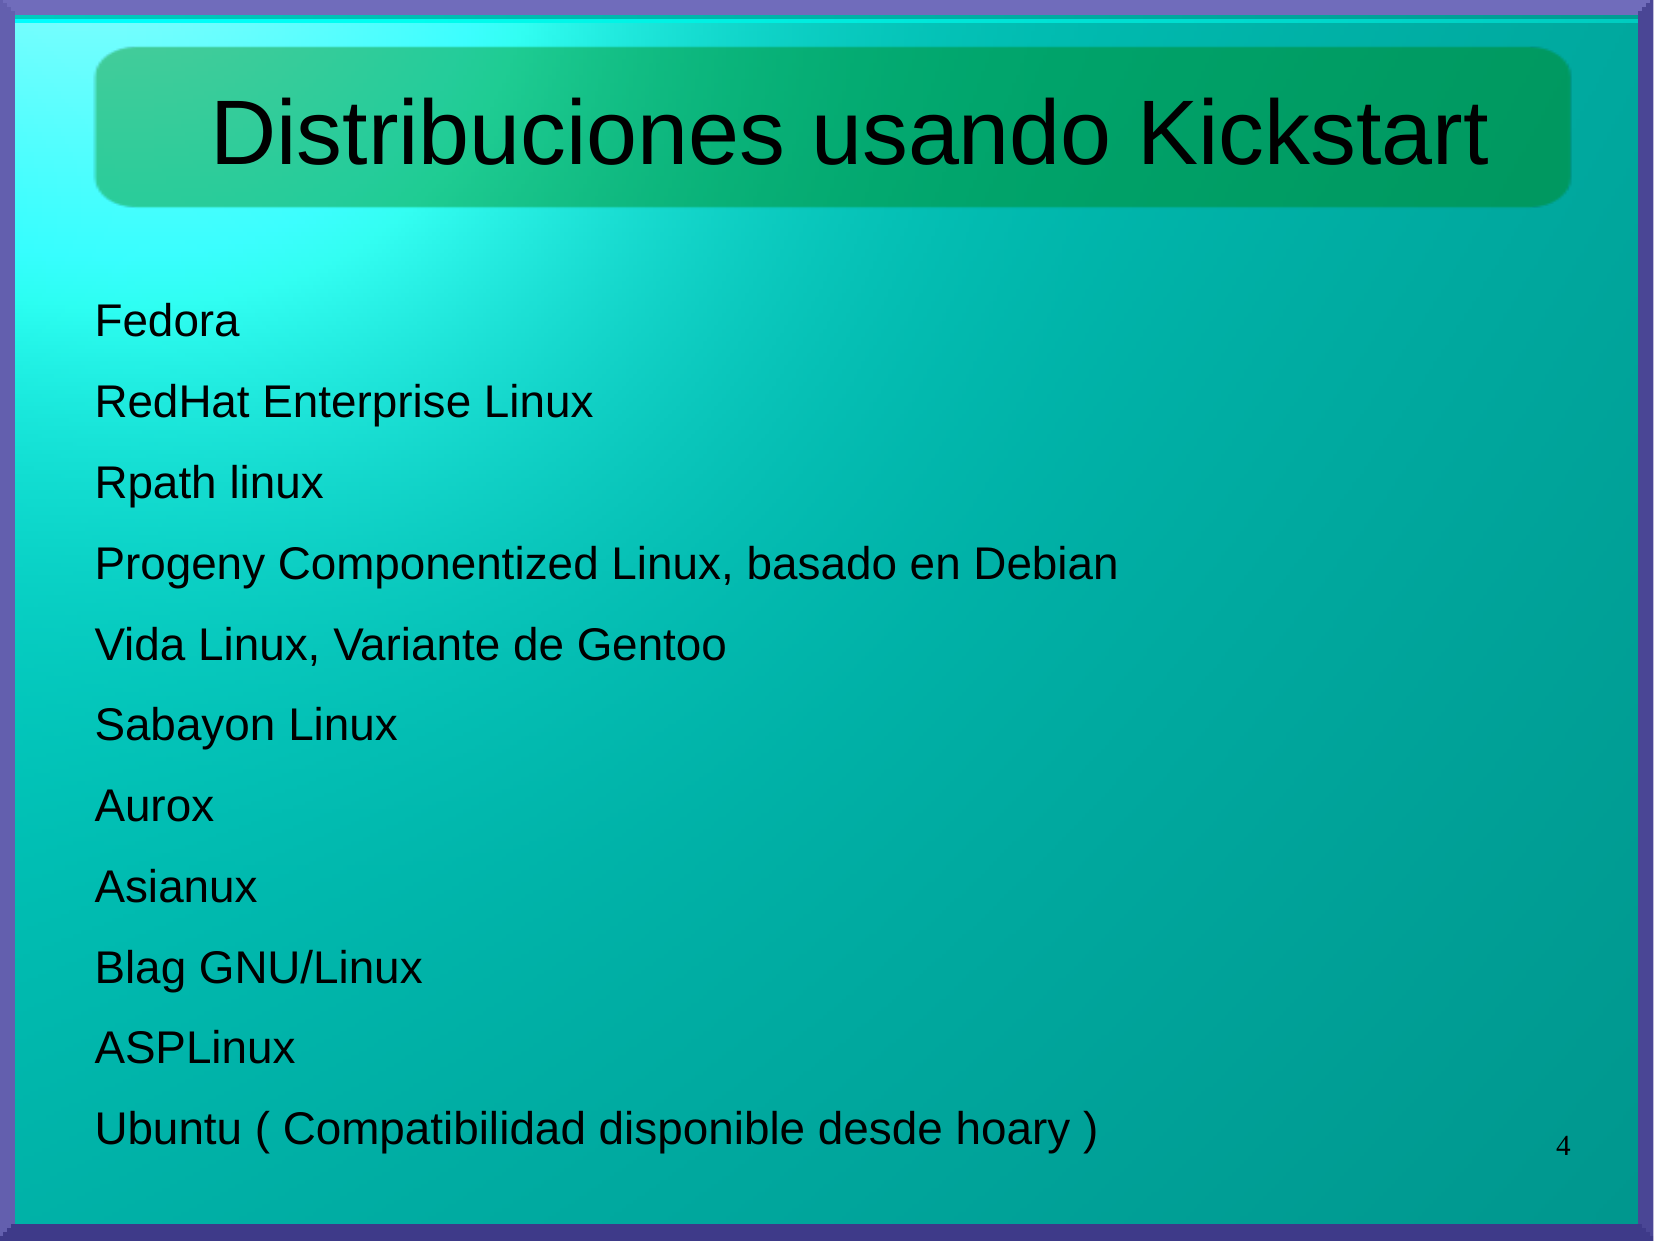

# Distribuciones usando Kickstart
Fedora
RedHat Enterprise Linux
Rpath linux
Progeny Componentized Linux, basado en Debian
Vida Linux, Variante de Gentoo
Sabayon Linux
Aurox
Asianux
Blag GNU/Linux
ASPLinux
Ubuntu ( Compatibilidad disponible desde hoary )
4